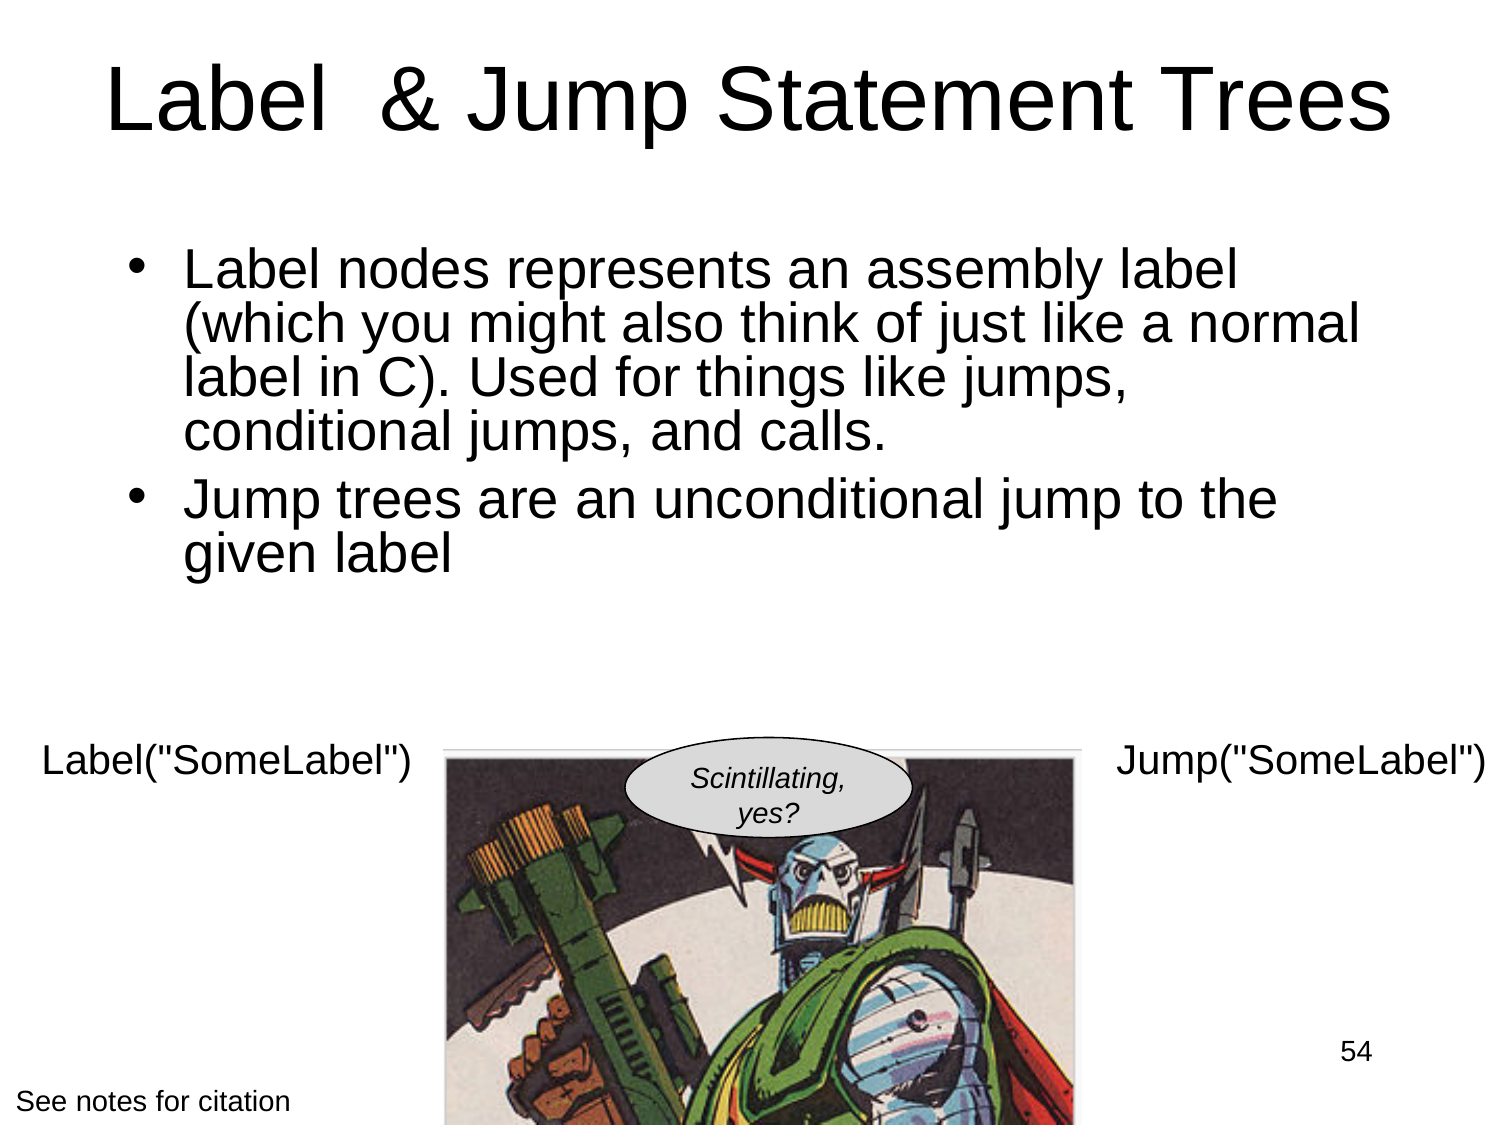

# Label & Jump Statement Trees
Label nodes represents an assembly label (which you might also think of just like a normal label in C). Used for things like jumps, conditional jumps, and calls.
Jump trees are an unconditional jump to the given label
Label("SomeLabel")
Jump("SomeLabel")
Scintillating, yes?
See notes for citation